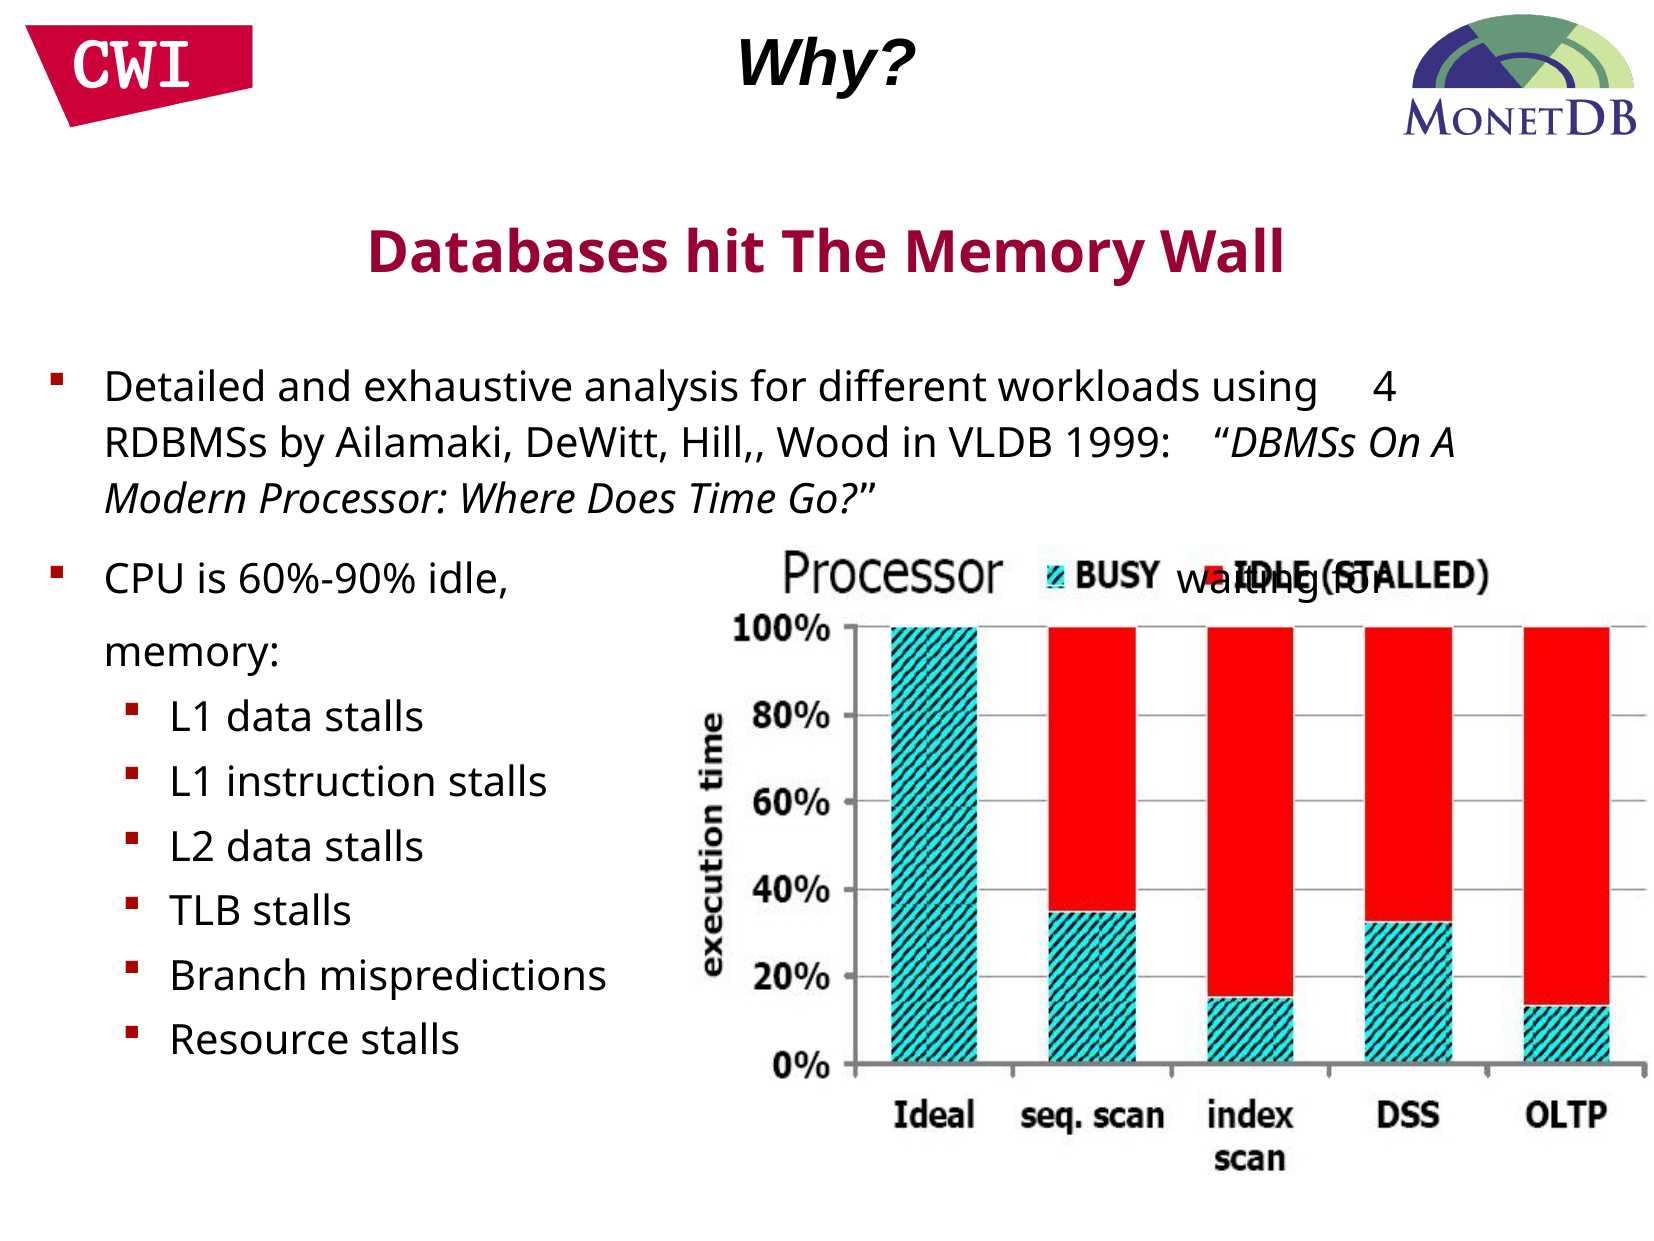

Why?
Databases hit The Memory Wall
Detailed and exhaustive analysis for different workloads using 4 RDBMSs by Ailamaki, DeWitt, Hill,, Wood in VLDB 1999: “DBMSs On A Modern Processor: Where Does Time Go?”‏
CPU is 60%-90% idle, waiting for memory:
L1 data stalls
L1 instruction stalls
L2 data stalls
TLB stalls
Branch mispredictions
Resource stalls